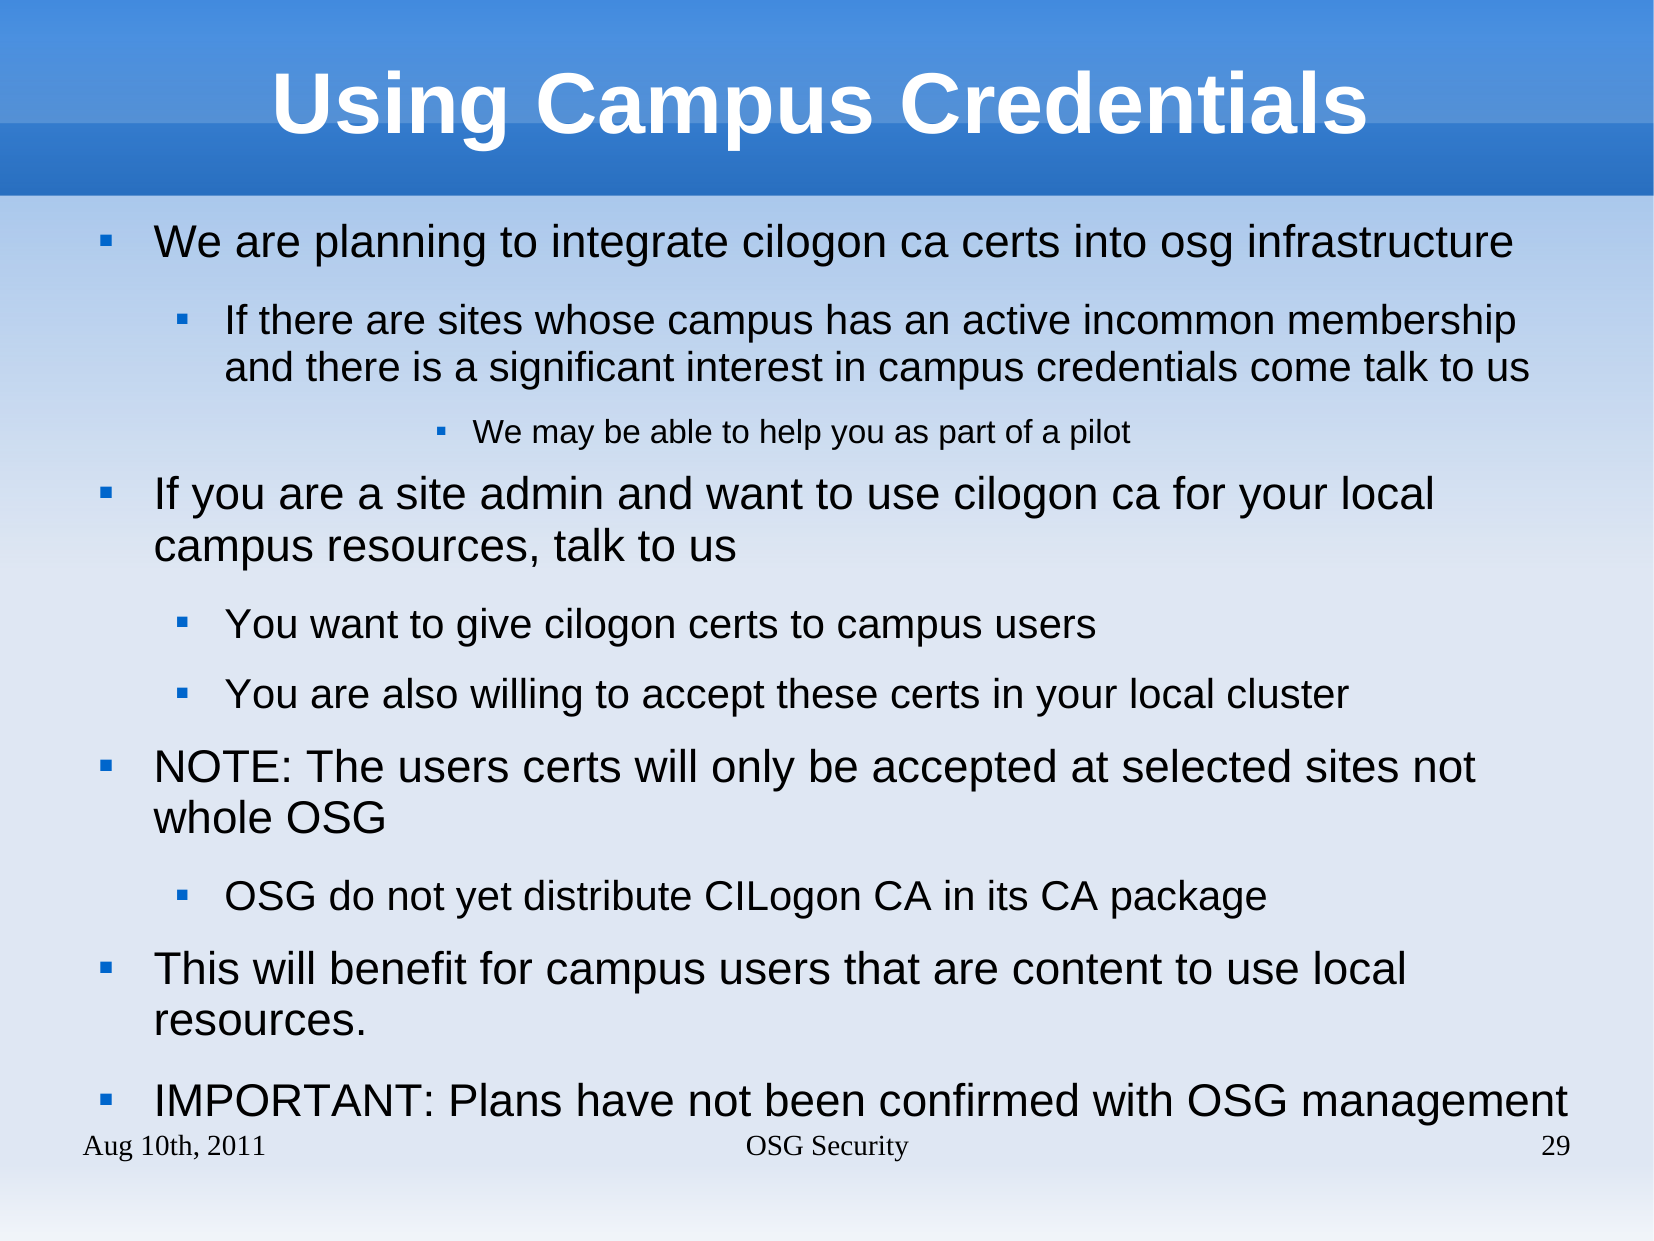

# Using Campus Credentials
We are planning to integrate cilogon ca certs into osg infrastructure
If there are sites whose campus has an active incommon membership and there is a significant interest in campus credentials come talk to us
We may be able to help you as part of a pilot
If you are a site admin and want to use cilogon ca for your local campus resources, talk to us
You want to give cilogon certs to campus users
You are also willing to accept these certs in your local cluster
NOTE: The users certs will only be accepted at selected sites not whole OSG
OSG do not yet distribute CILogon CA in its CA package
This will benefit for campus users that are content to use local resources.
IMPORTANT: Plans have not been confirmed with OSG management
Aug 10th, 2011
OSG Security
29